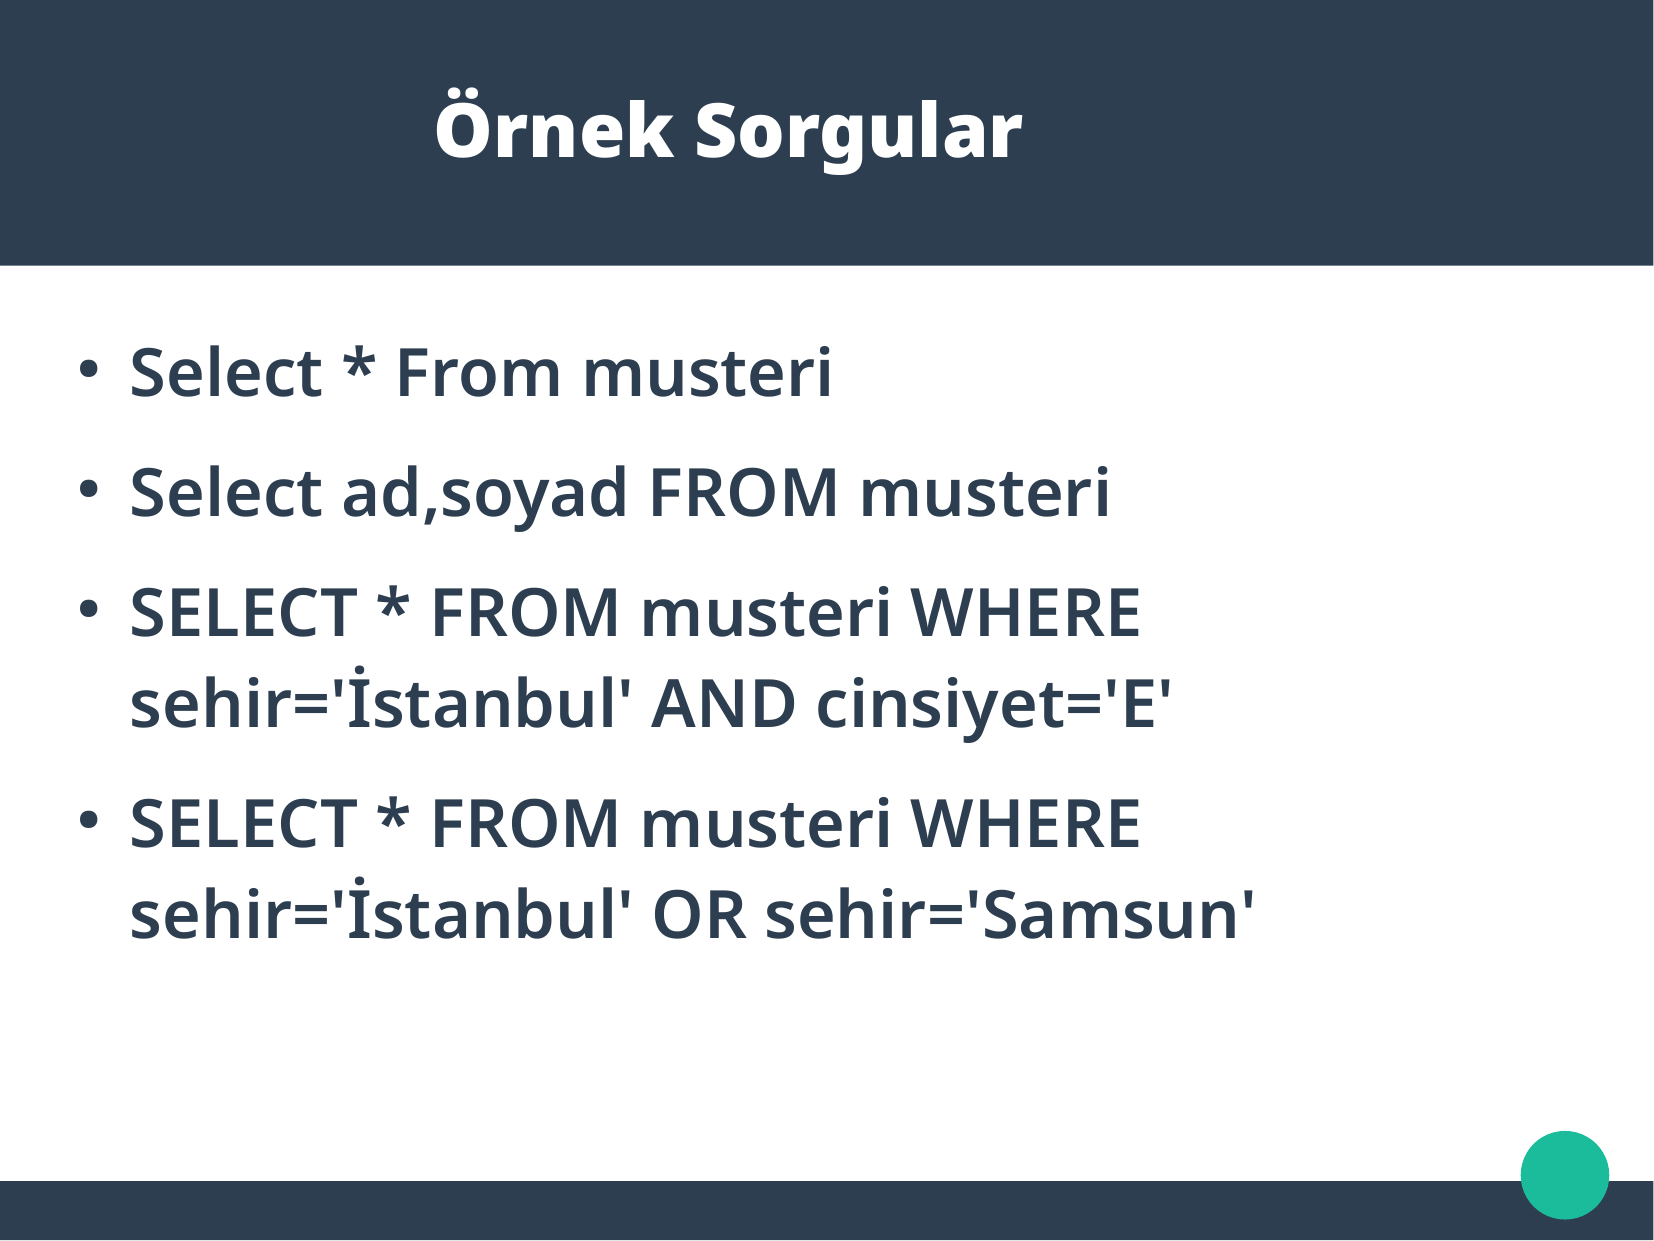

# Örnek Sorgular
Select * From musteri
Select ad,soyad FROM musteri
SELECT * FROM musteri WHERE sehir='İstanbul' AND cinsiyet='E'
SELECT * FROM musteri WHERE sehir='İstanbul' OR sehir='Samsun'